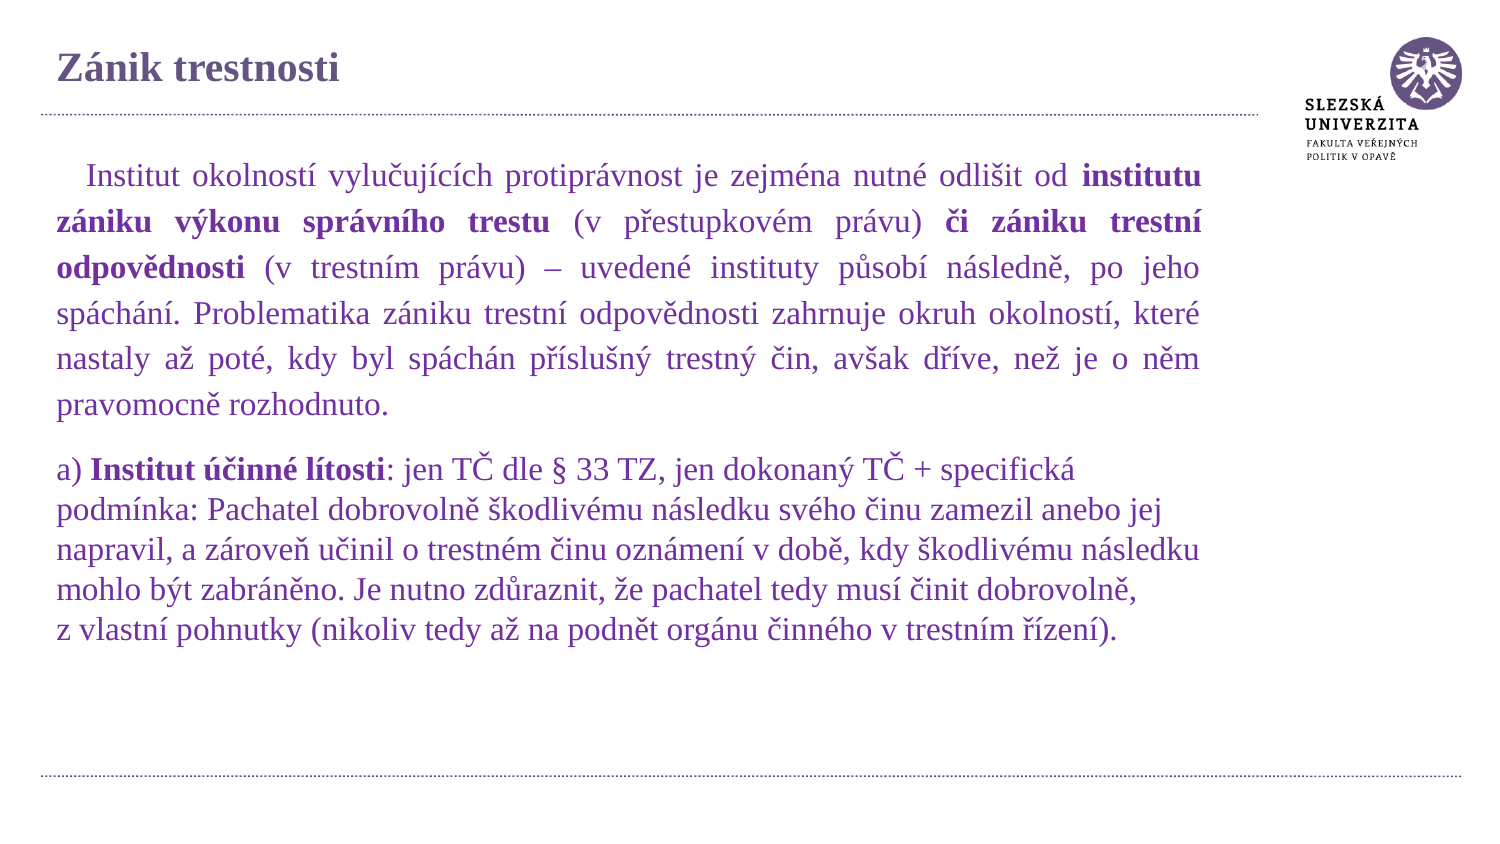

# Zánik trestnosti
Institut okolností vylučujících protiprávnost je zejména nutné odlišit od institutu zániku výkonu správního trestu (v přestupkovém právu) či zániku trestní odpovědnosti (v trestním právu) – uvedené instituty působí následně, po jeho spáchání. Problematika zániku trestní odpovědnosti zahrnuje okruh okolností, které nastaly až poté, kdy byl spáchán příslušný trestný čin, avšak dříve, než je o něm pravomocně rozhodnuto.
a) Institut účinné lítosti: jen TČ dle § 33 TZ, jen dokonaný TČ + specifická podmínka: Pachatel dobrovolně škodlivému následku svého činu zamezil anebo jej napravil, a zároveň učinil o trestném činu oznámení v době, kdy škodlivému následku mohlo být zabráněno. Je nutno zdůraznit, že pachatel tedy musí činit dobrovolně, z vlastní pohnutky (nikoliv tedy až na podnět orgánu činného v trestním řízení).